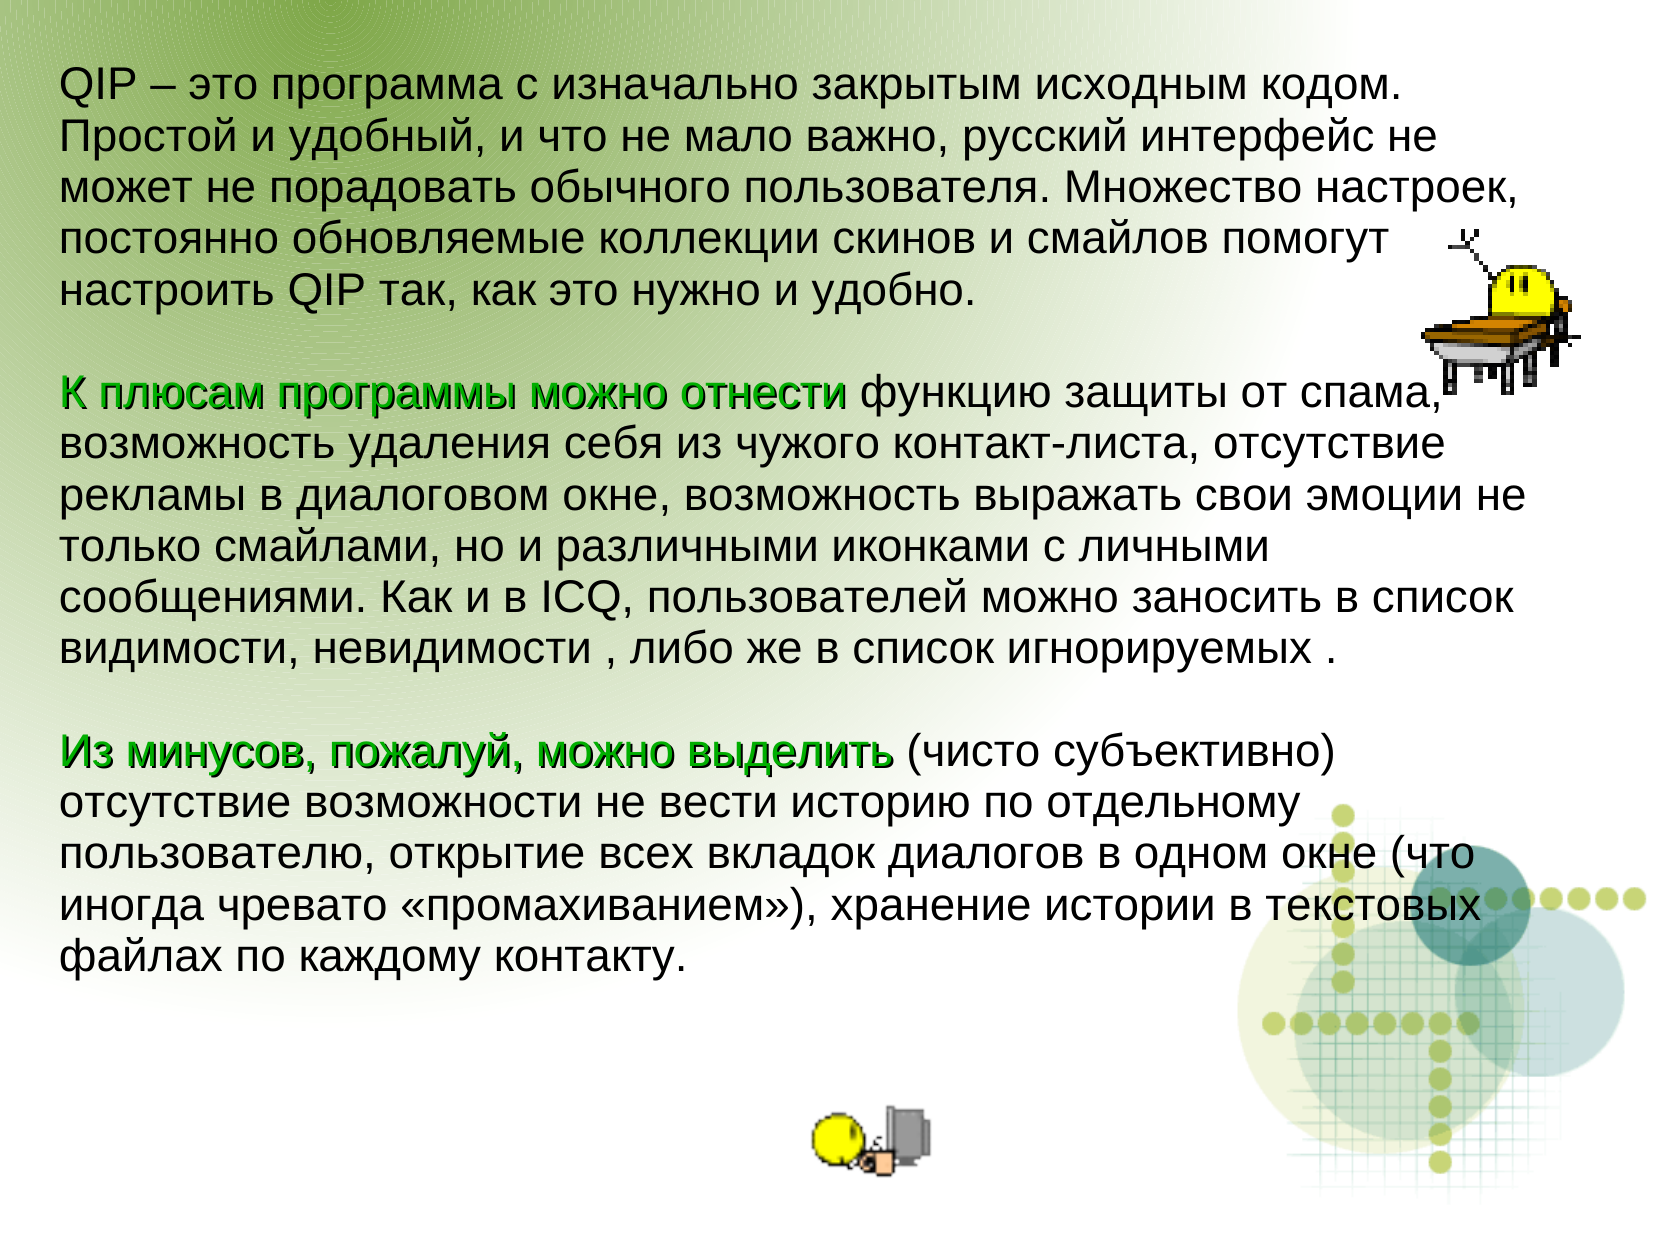

QIP – это программа с изначально закрытым исходным кодом. Простой и удобный, и что не мало важно, русский интерфейс не может не порадовать обычного пользователя. Множество настроек, постоянно обновляемые коллекции скинов и смайлов помогут настроить QIP так, как это нужно и удобно.
К плюсам программы можно отнести функцию защиты от спама, возможность удаления себя из чужого контакт-листа, отсутствие рекламы в диалоговом окне, возможность выражать свои эмоции не только смайлами, но и различными иконками с личными сообщениями. Как и в ICQ, пользователей можно заносить в список видимости, невидимости , либо же в список игнорируемых .
Из минусов, пожалуй, можно выделить (чисто субъективно) отсутствие возможности не вести историю по отдельному пользователю, открытие всех вкладок диалогов в одном окне (что иногда чревато «промахиванием»), хранение истории в текстовых файлах по каждому контакту.